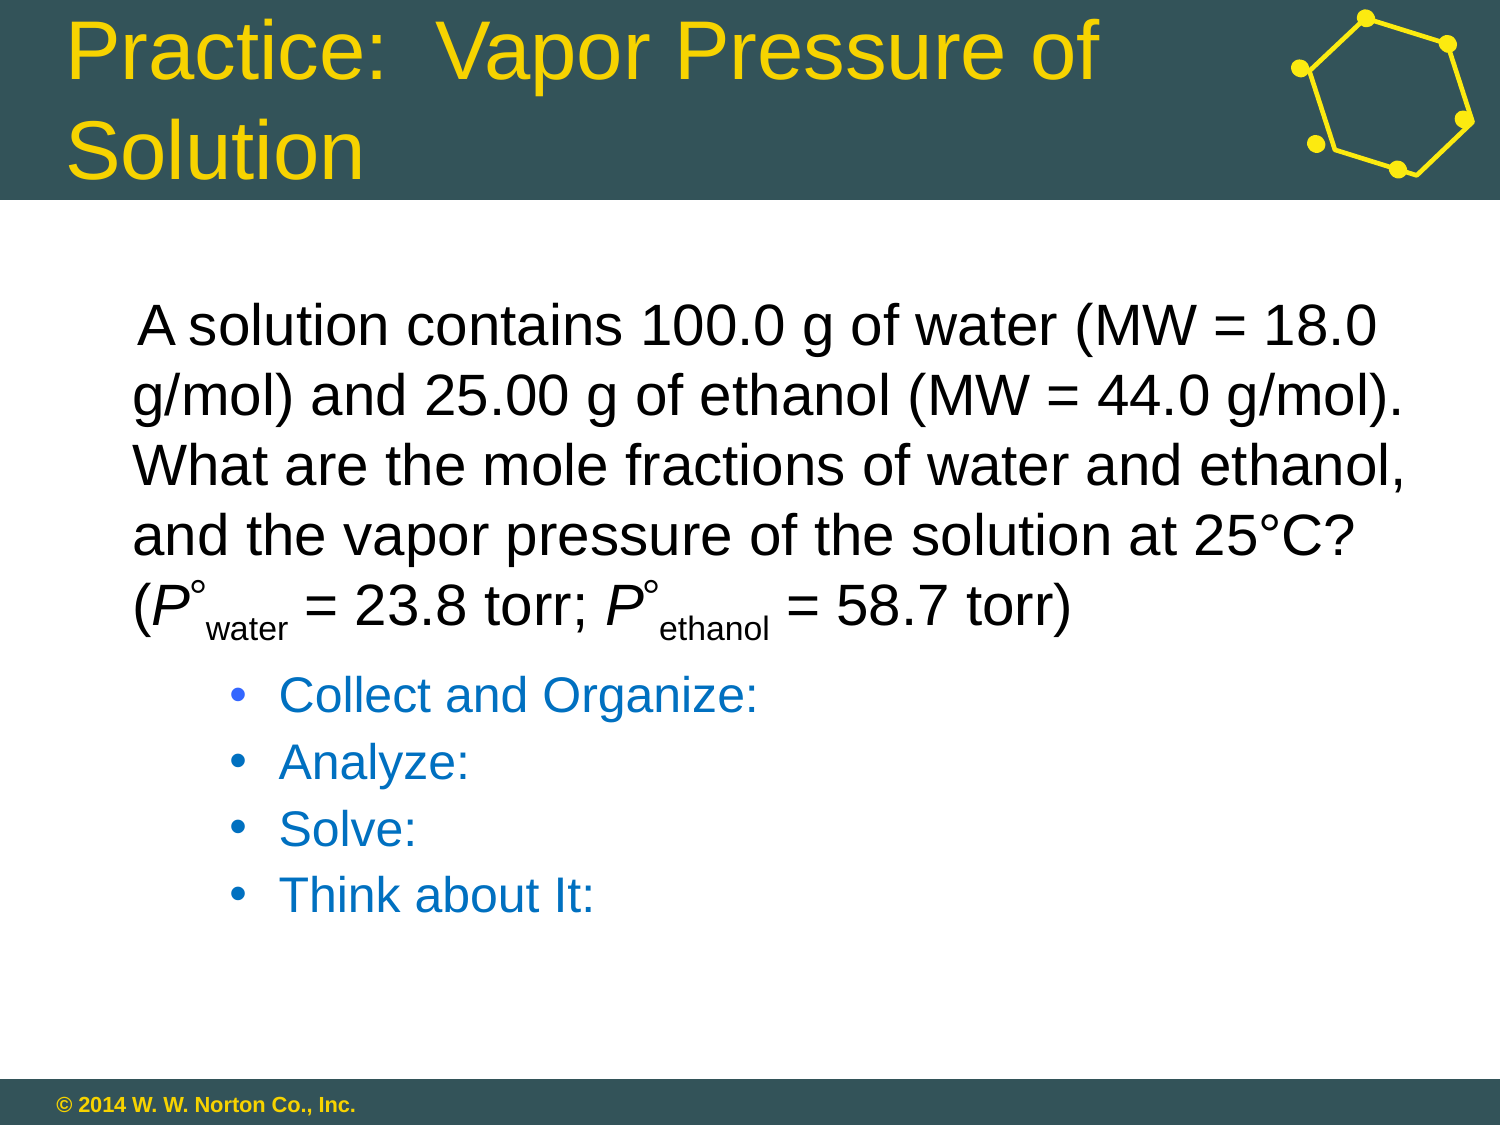

# Practice: Vapor Pressure of Solution
 A solution contains 100.0 g of water (MW = 18.0 g/mol) and 25.00 g of ethanol (MW = 44.0 g/mol). What are the mole fractions of water and ethanol, and the vapor pressure of the solution at 25°C? (Pwater = 23.8 torr; Pethanol = 58.7 torr)
 Collect and Organize:
 Analyze:
 Solve:
 Think about It: